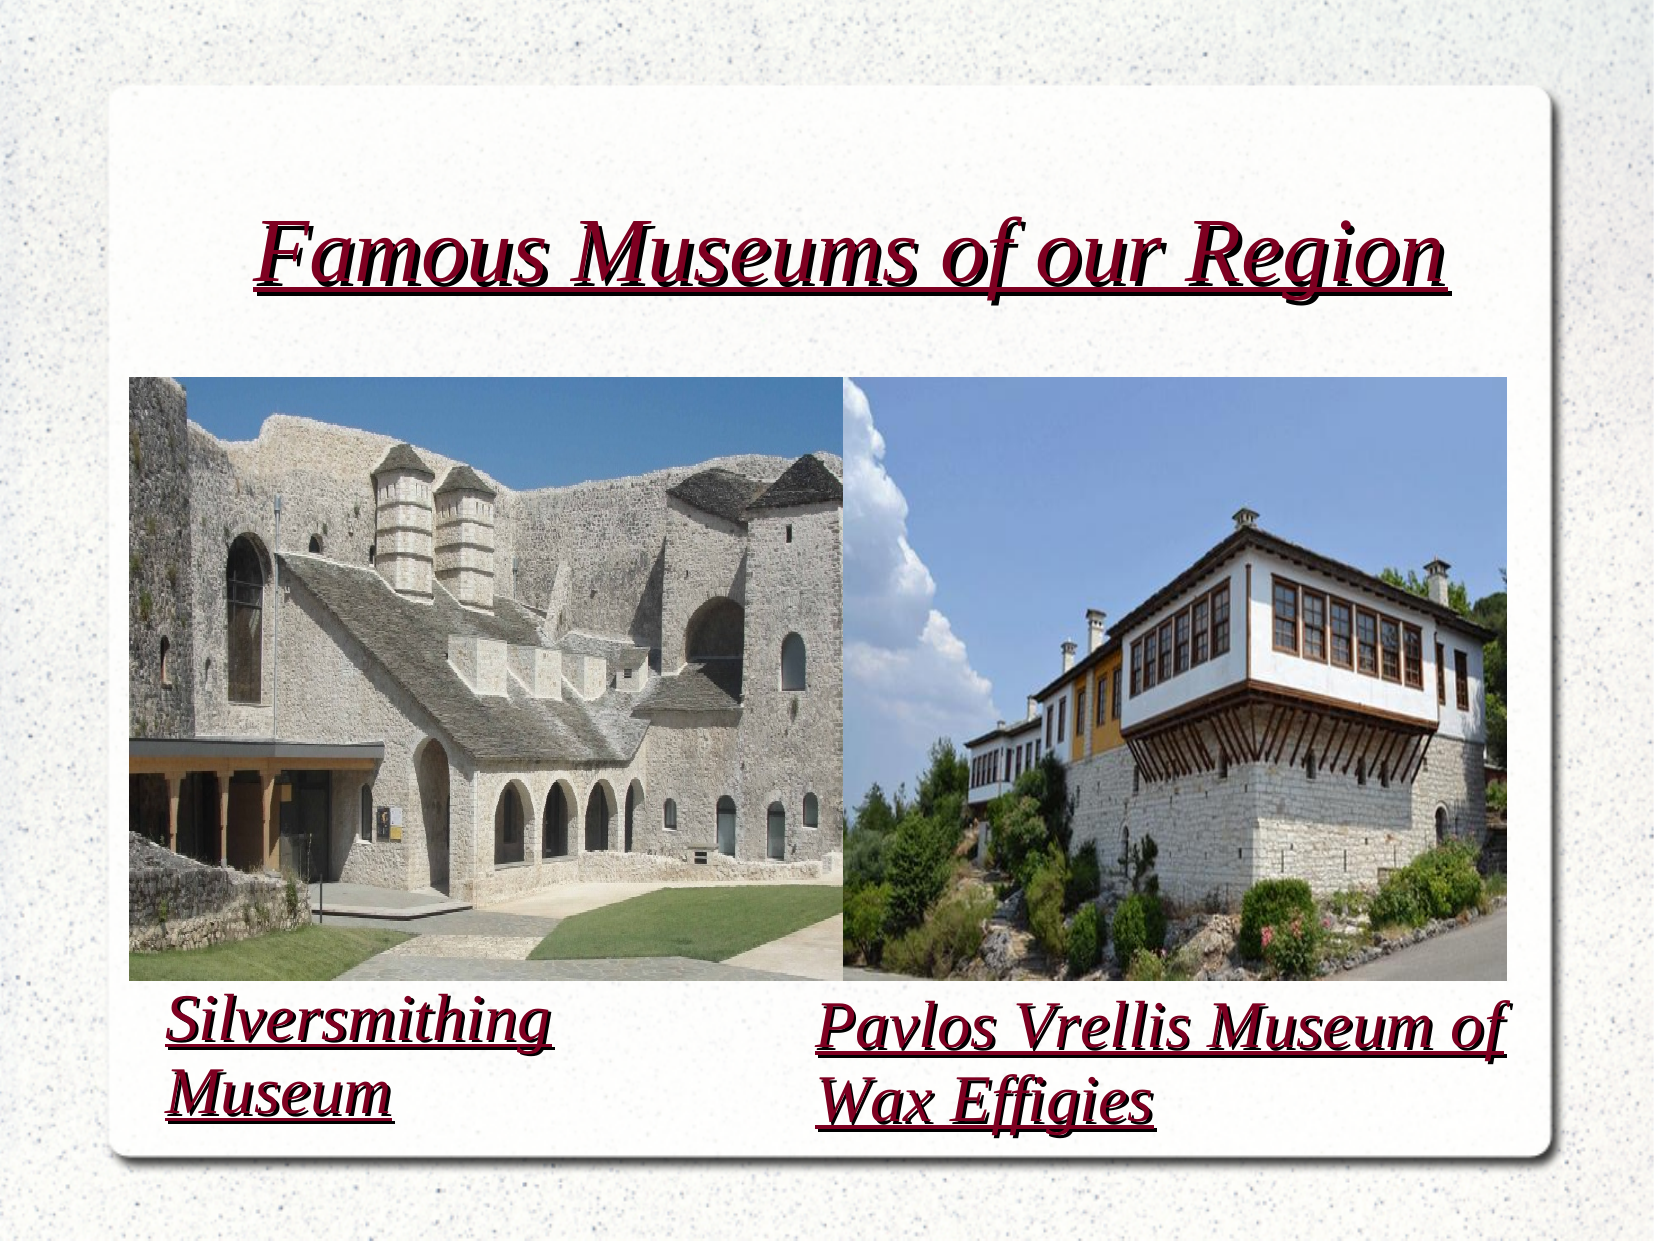

Famous Museums of our Region
# Silversmithing Museum
Pavlos Vrellis Museum of Wax Effigies